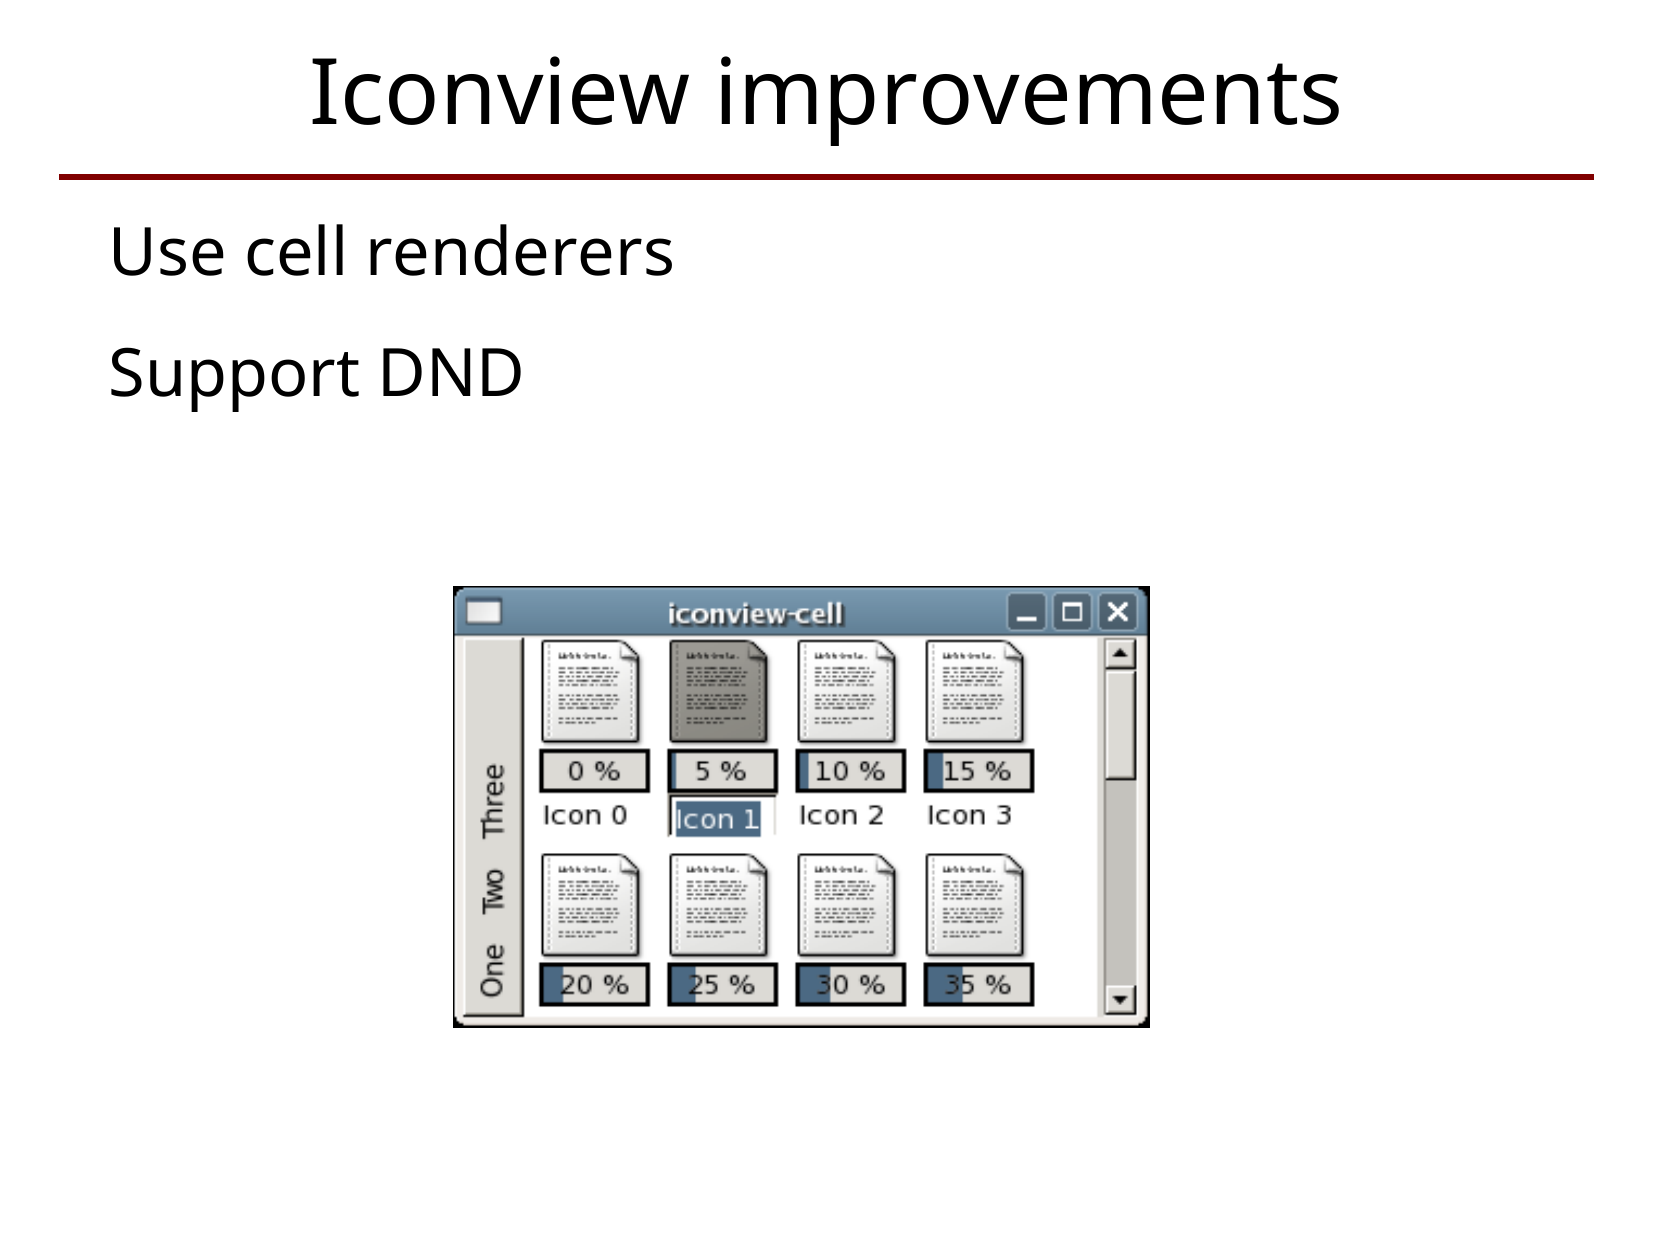

# Iconview improvements
Use cell renderers
Support DND